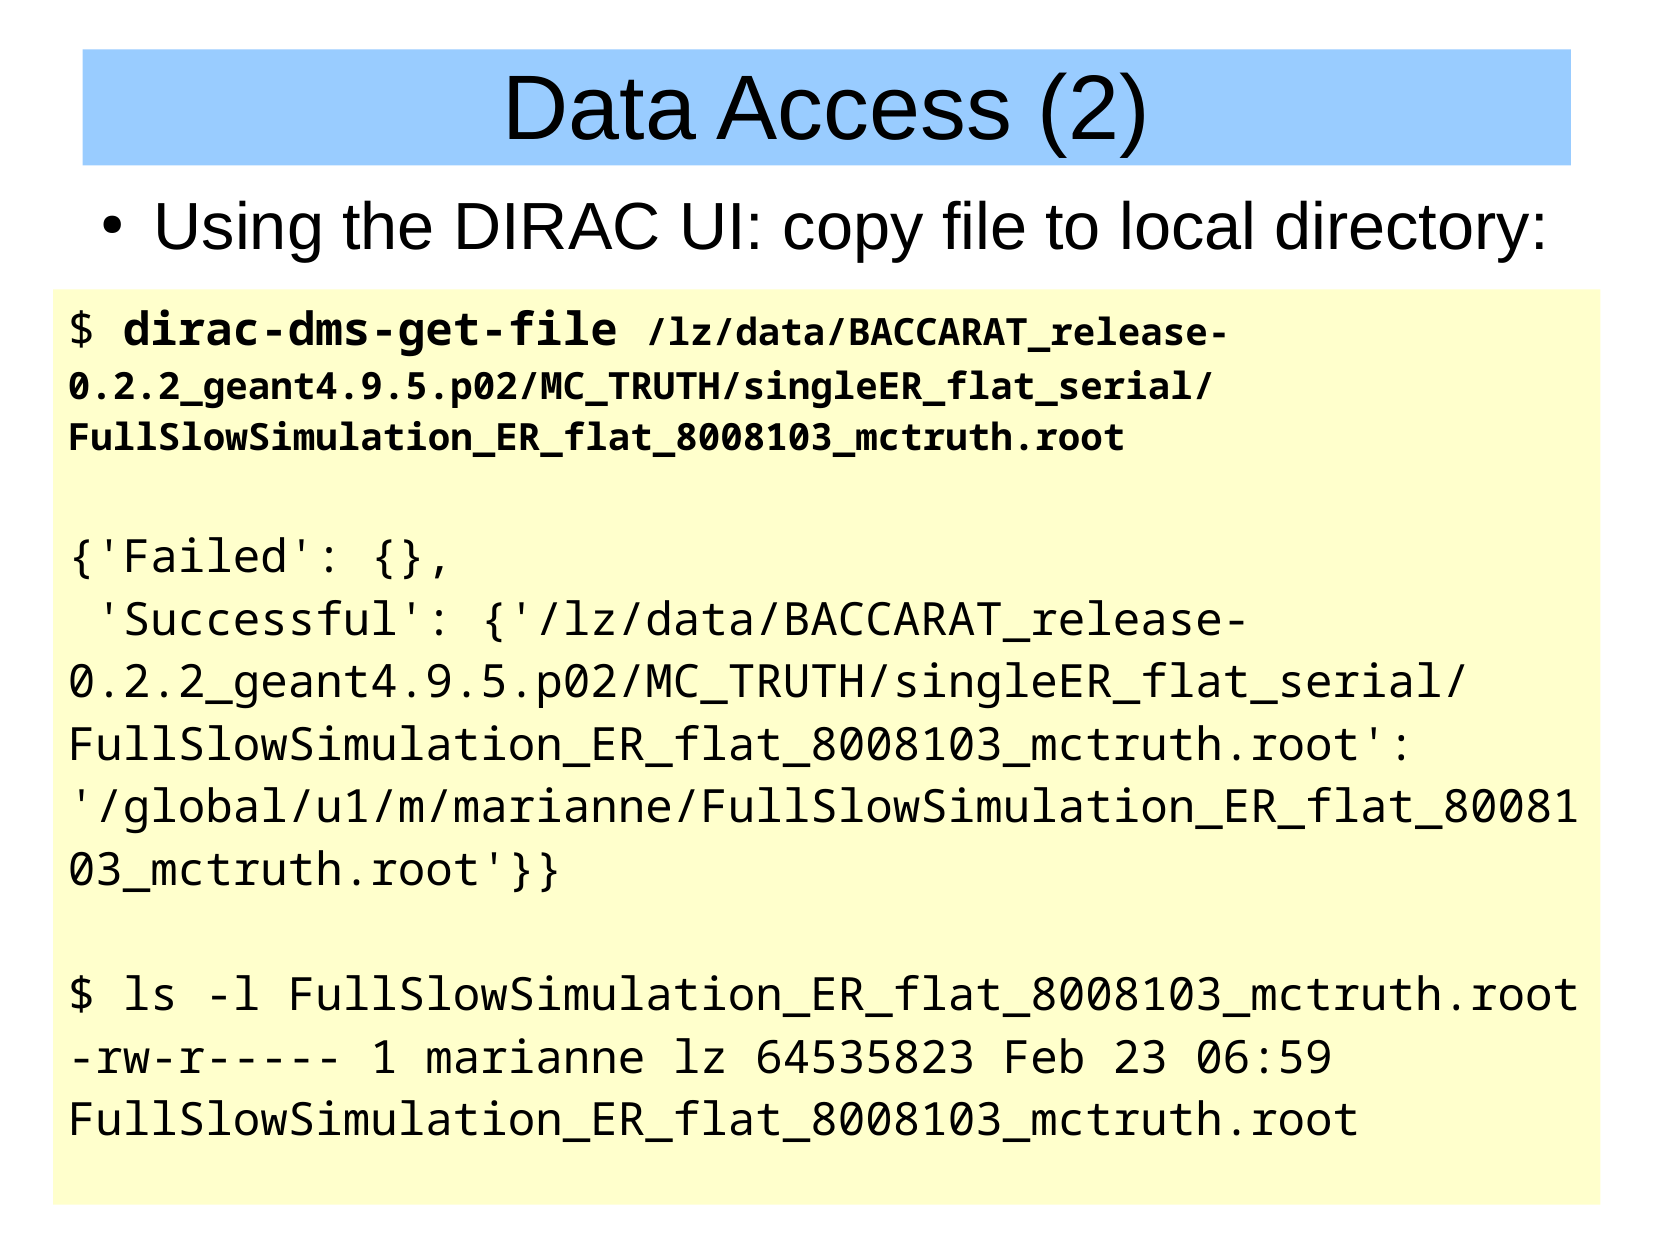

# Data Access (2)
Using the DIRAC UI: copy file to local directory:
$ dirac-dms-get-file /lz/data/BACCARAT_release-0.2.2_geant4.9.5.p02/MC_TRUTH/singleER_flat_serial/FullSlowSimulation_ER_flat_8008103_mctruth.root
{'Failed': {},
 'Successful': {'/lz/data/BACCARAT_release-0.2.2_geant4.9.5.p02/MC_TRUTH/singleER_flat_serial/FullSlowSimulation_ER_flat_8008103_mctruth.root': '/global/u1/m/marianne/FullSlowSimulation_ER_flat_8008103_mctruth.root'}}
$ ls -l FullSlowSimulation_ER_flat_8008103_mctruth.root
-rw-r----- 1 marianne lz 64535823 Feb 23 06:59 FullSlowSimulation_ER_flat_8008103_mctruth.root